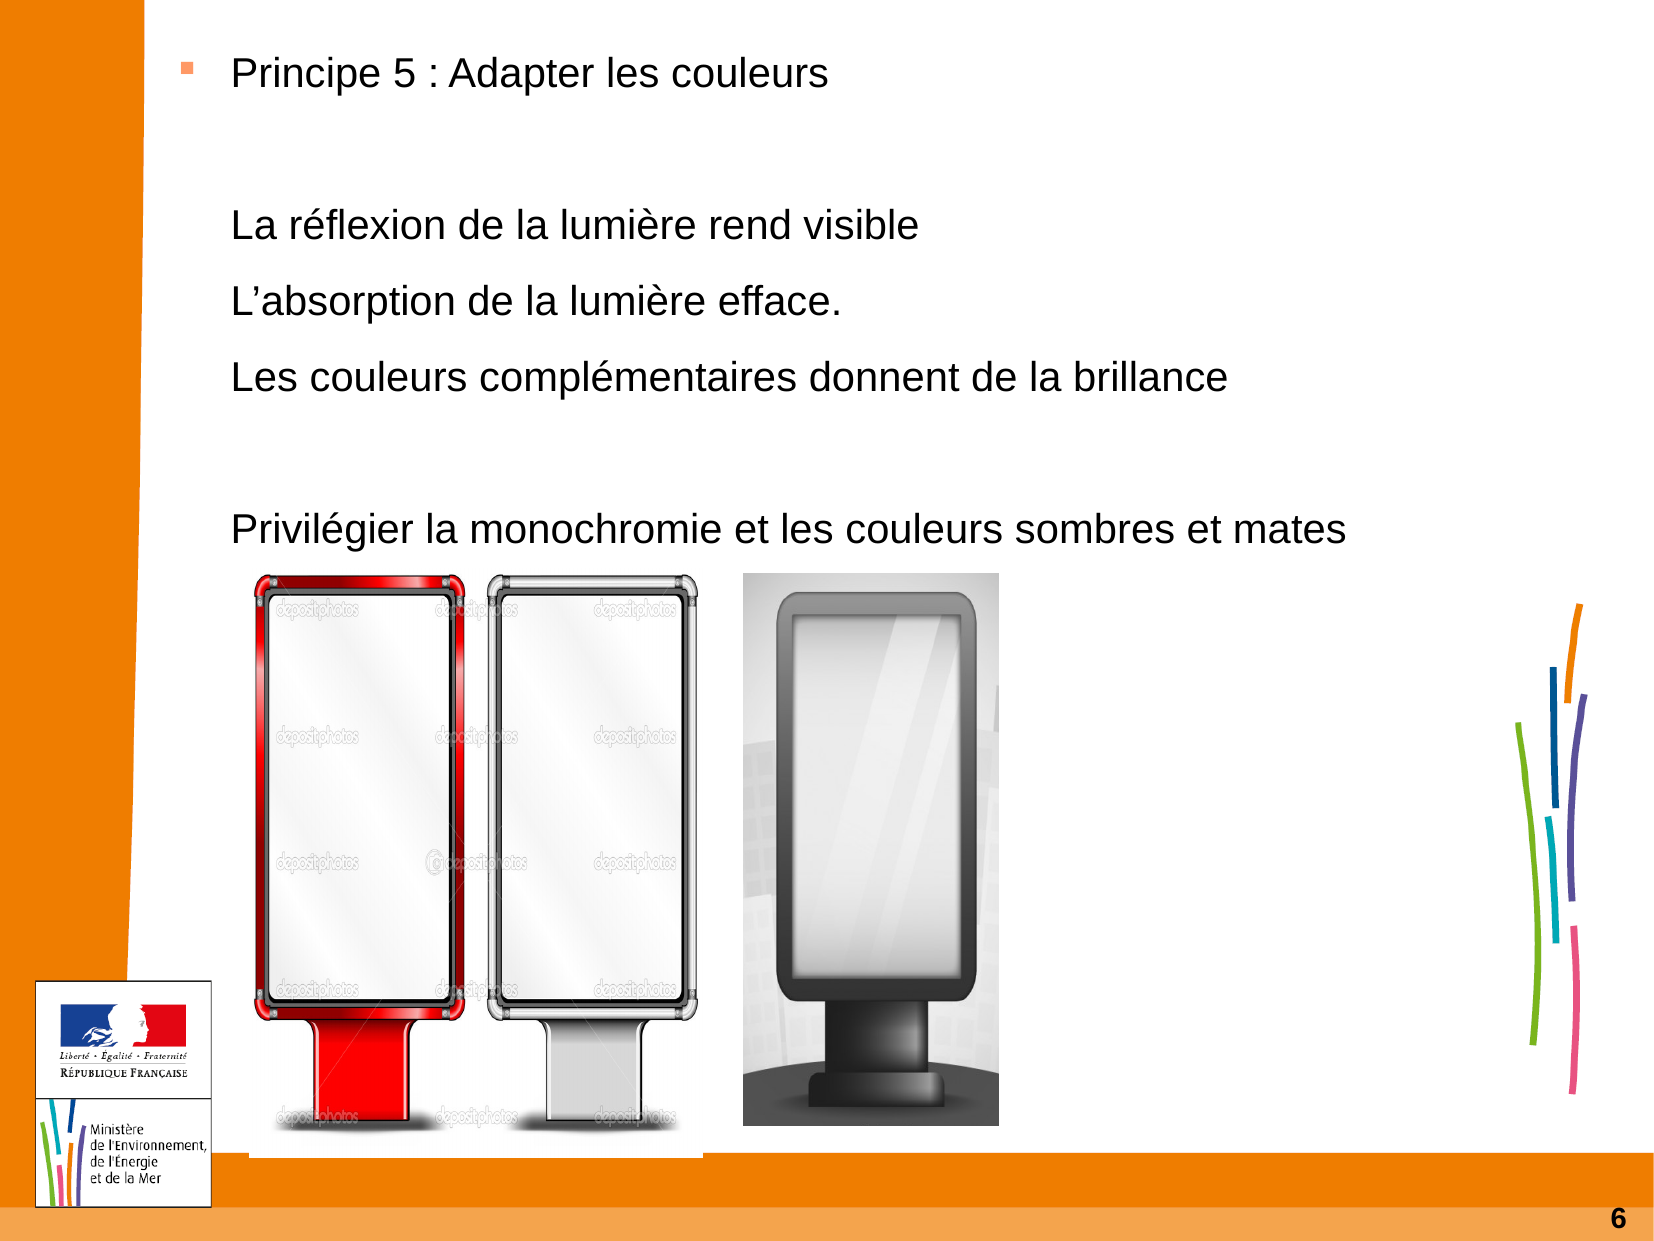

# Principe 5 : Adapter les couleurs
La réflexion de la lumière rend visible
L’absorption de la lumière efface.
Les couleurs complémentaires donnent de la brillance
Privilégier la monochromie et les couleurs sombres et mates
6